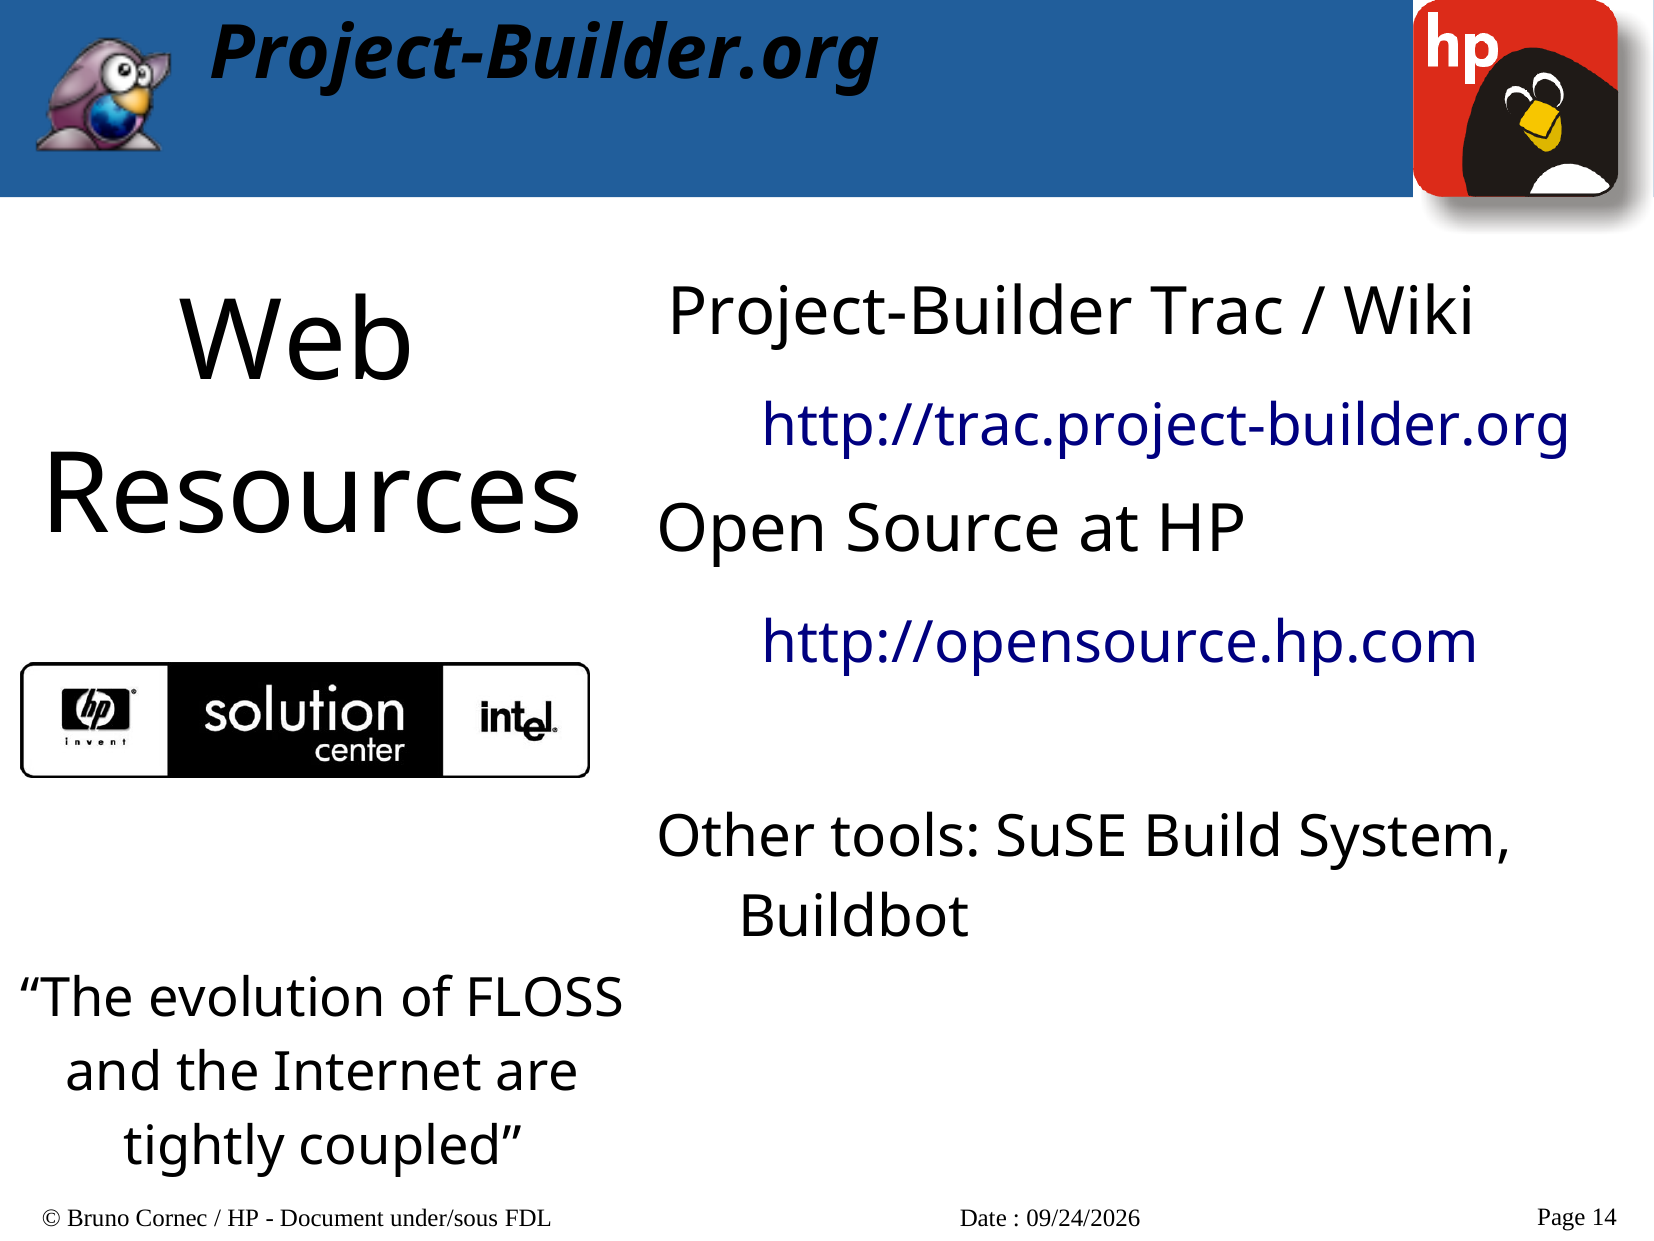

Web
Resources
# Project-Builder Trac / Wiki
http://trac.project-builder.org
Open Source at HP
http://opensource.hp.com
Other tools: SuSE Build System, Buildbot
“The evolution of FLOSS
and the Internet are
tightly coupled”